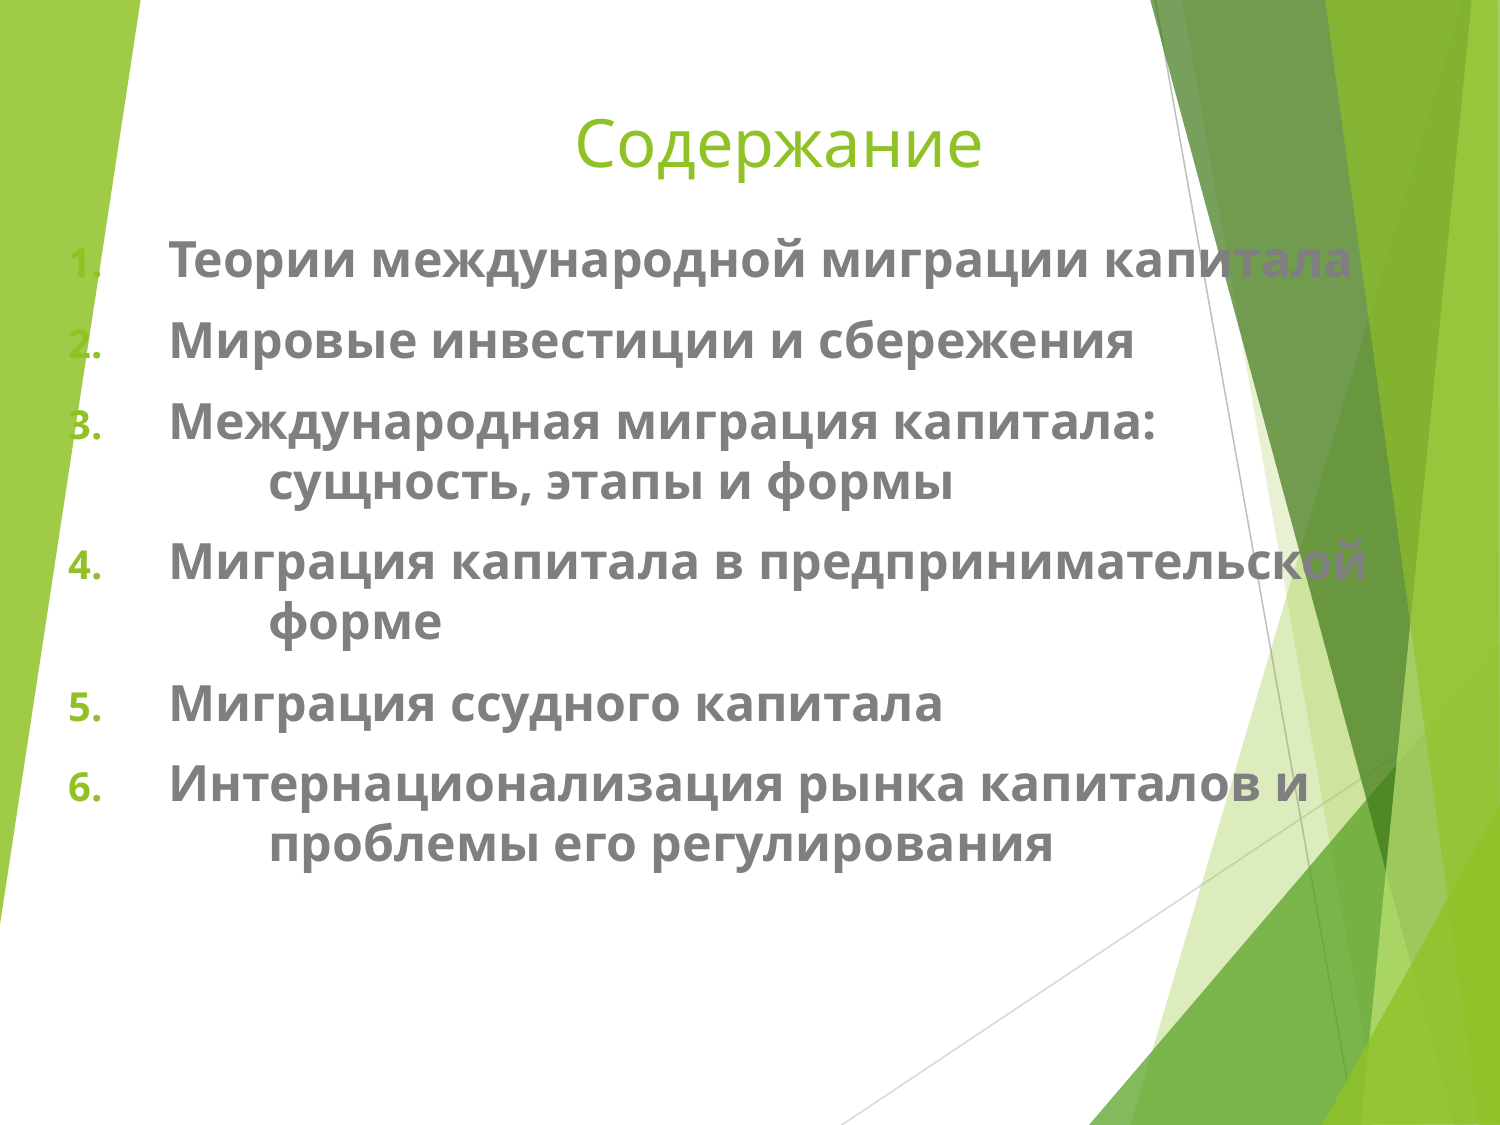

# Содержание
Теории международной миграции капитала
Мировые инвестиции и сбережения
Международная миграция капитала: сущность, этапы и формы
Миграция капитала в предпринимательской форме
Миграция ссудного капитала
Интернационализация рынка капиталов и проблемы его регулирования